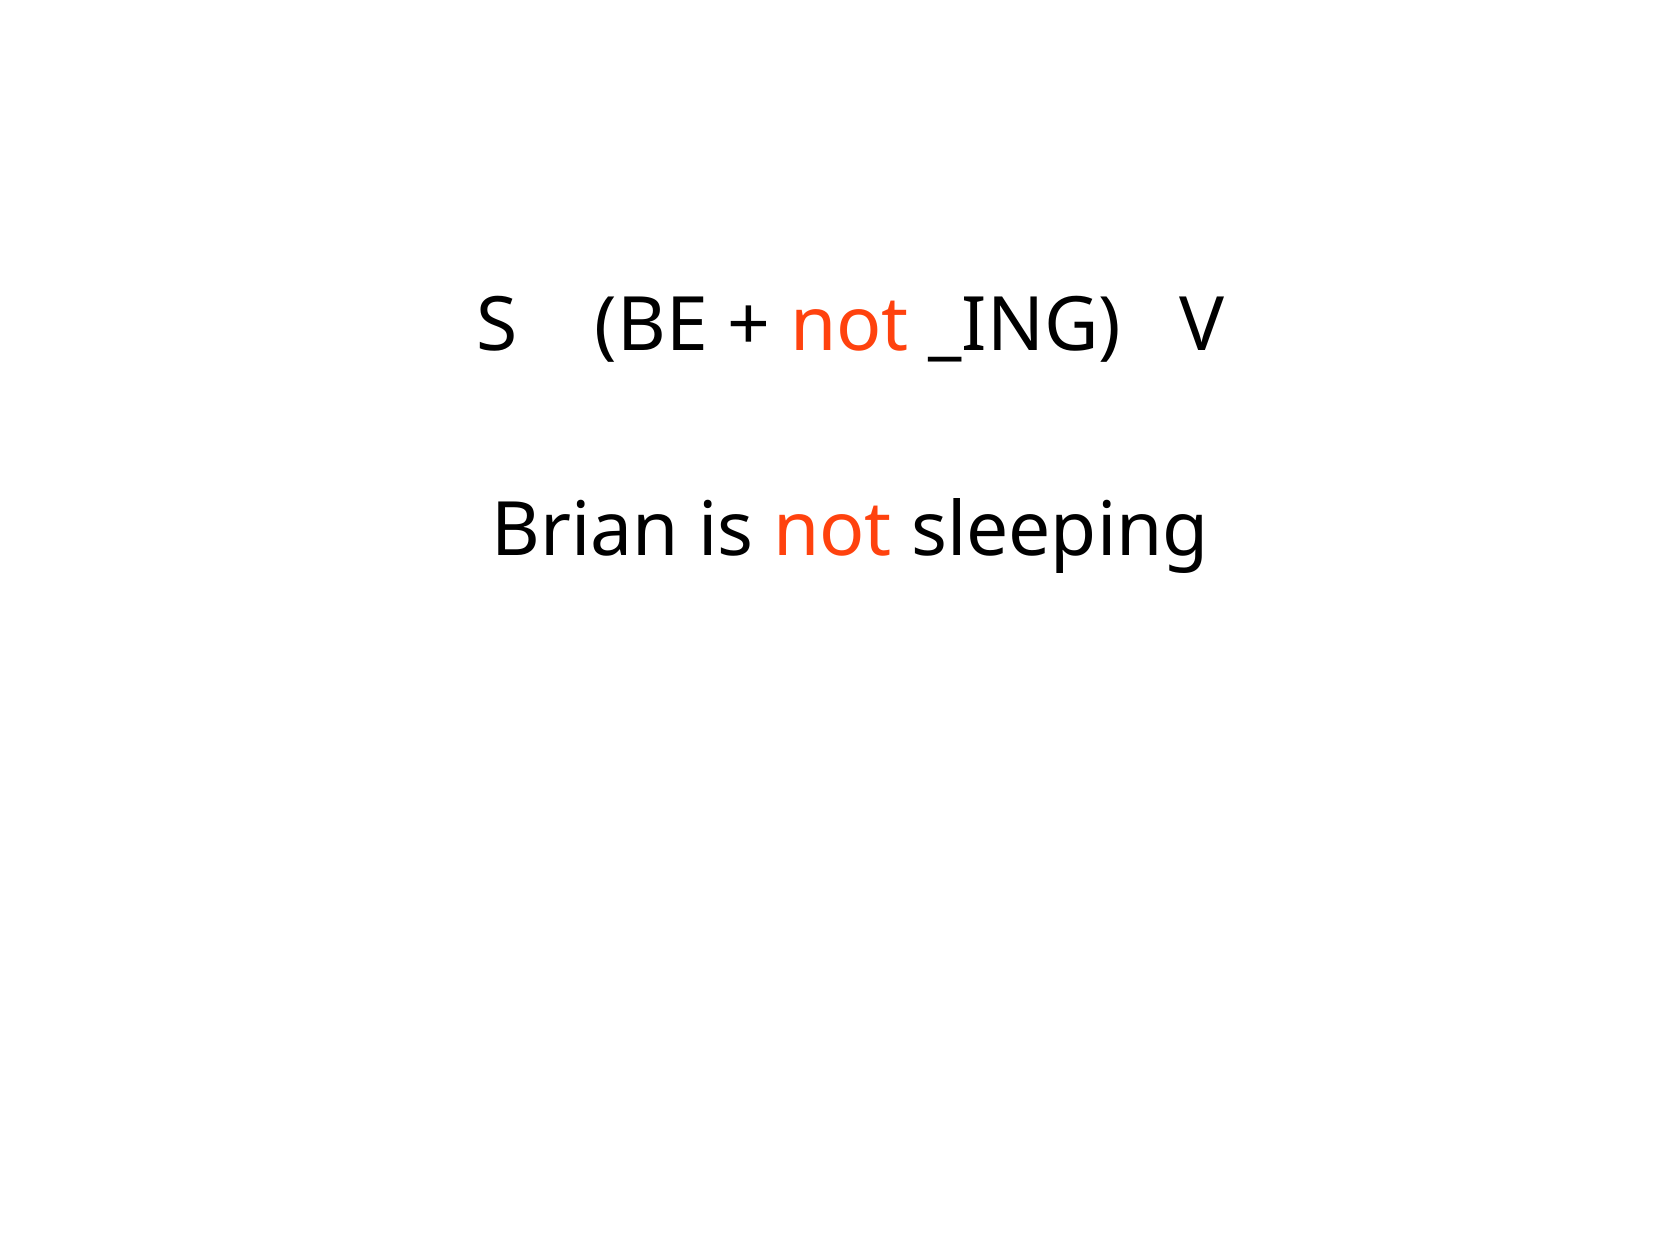

S (BE + not _ING) V
Brian is not sleeping